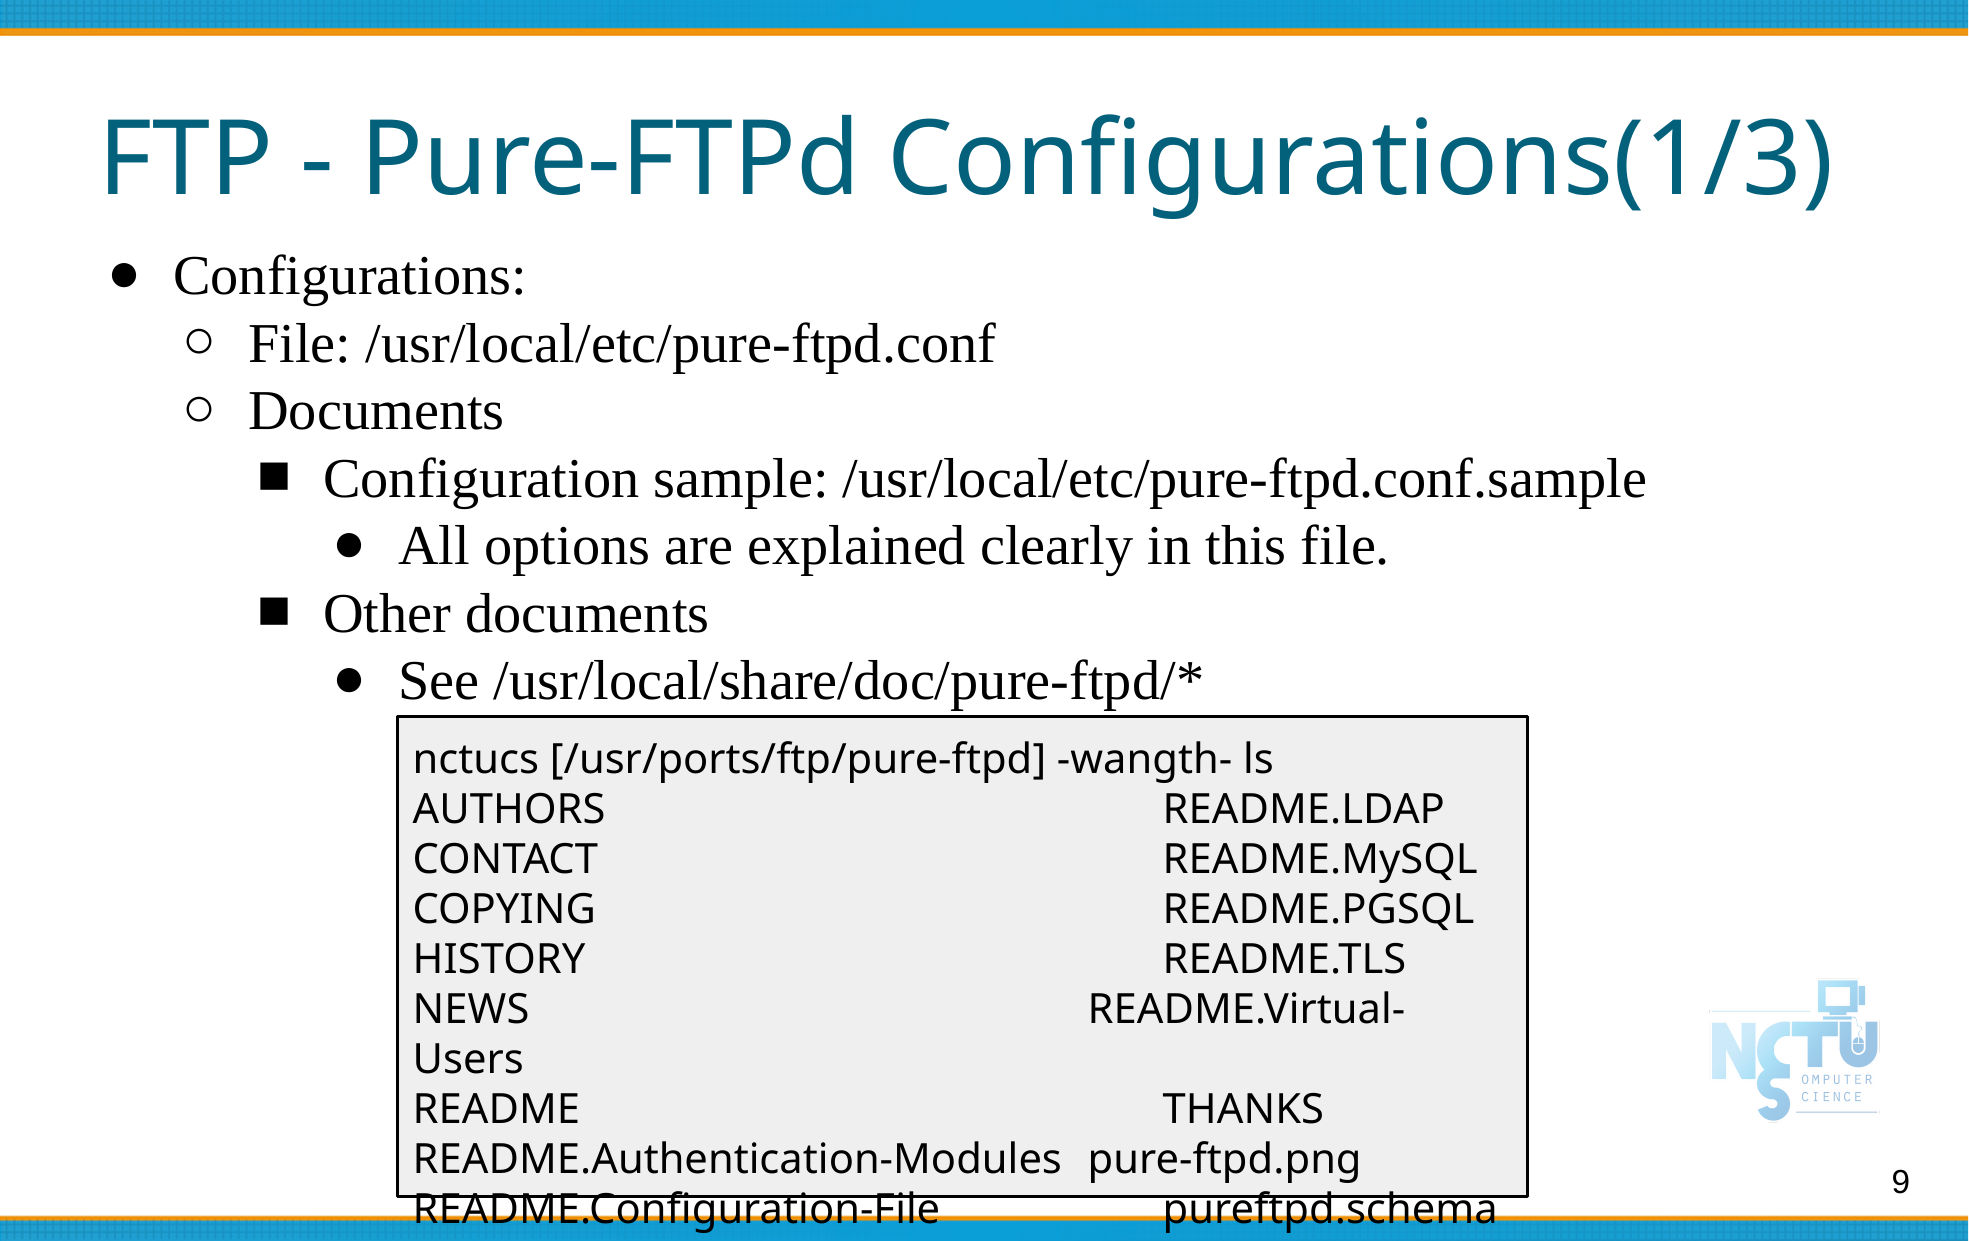

# FTP - Pure-FTPd Configurations(1/3)
Configurations:
File: /usr/local/etc/pure-ftpd.conf
Documents
Configuration sample: /usr/local/etc/pure-ftpd.conf.sample
All options are explained clearly in this file.
Other documents
See /usr/local/share/doc/pure-ftpd/*
nctucs [/usr/ports/ftp/pure-ftpd] -wangth- ls
AUTHORS								README.LDAP
CONTACT								README.MySQL
COPYING								README.PGSQL
HISTORY								README.TLS
NEWS								README.Virtual-Users
README								THANKS
README.Authentication-Modules	pure-ftpd.png
README.Configuration-File			pureftpd.schema